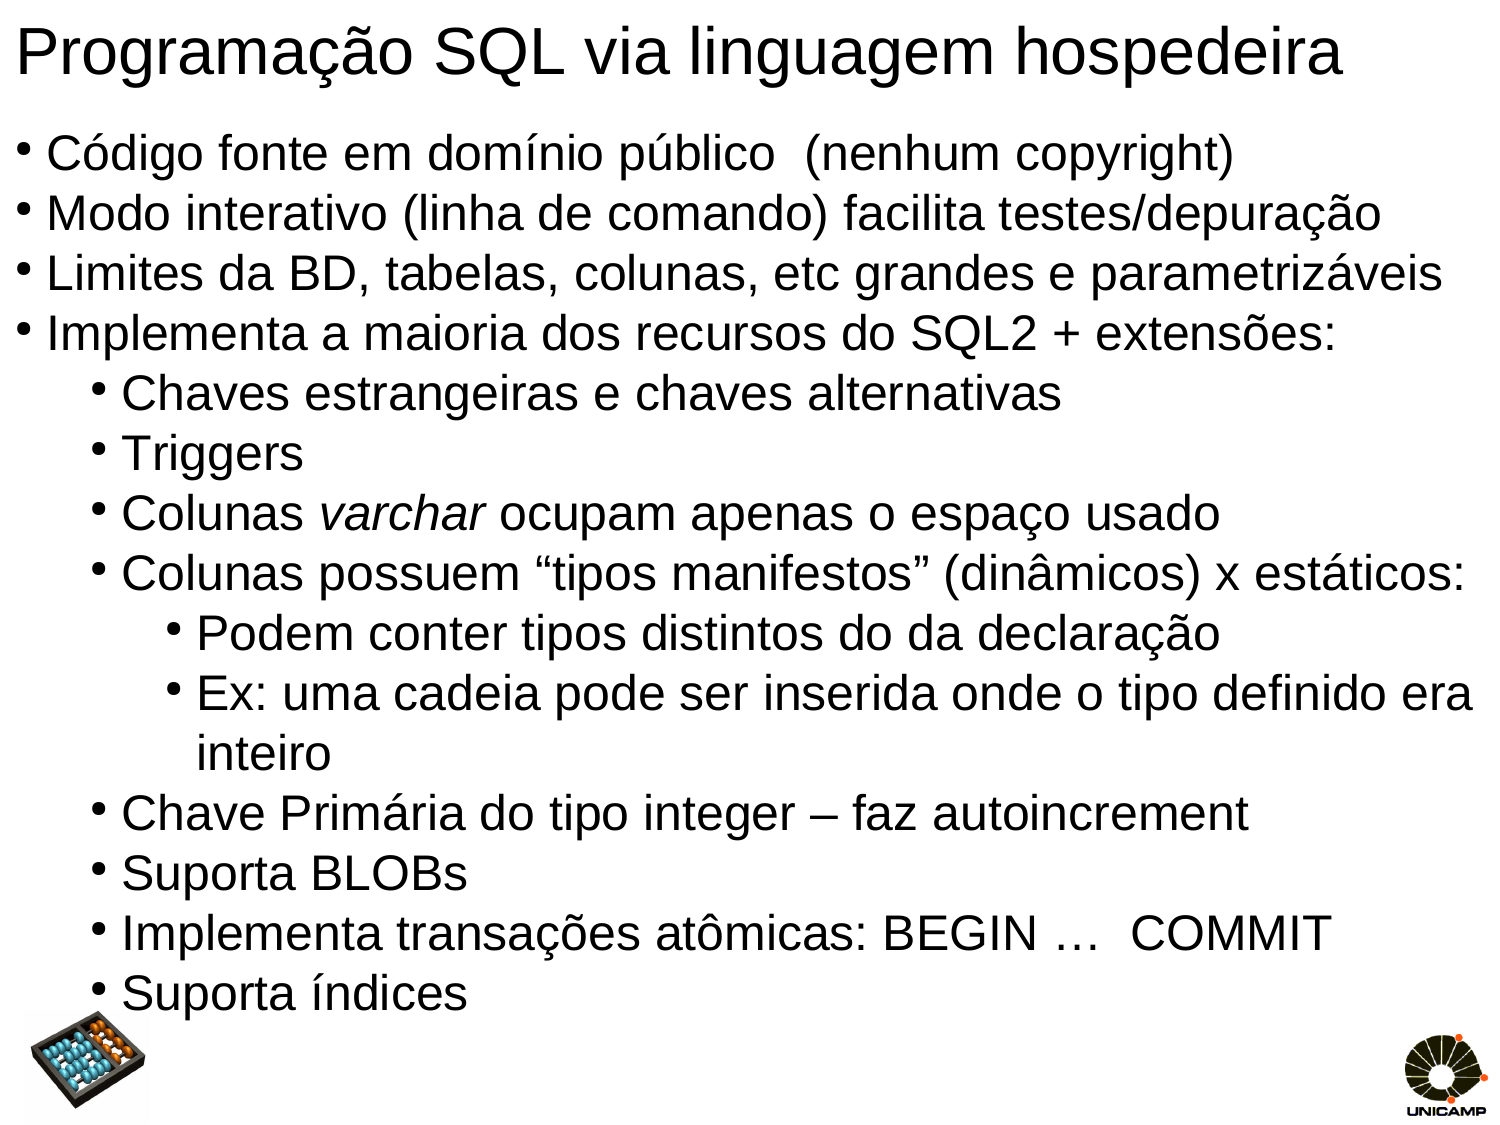

Programação SQL via linguagem hospedeira
 Código fonte em domínio público (nenhum copyright)
 Modo interativo (linha de comando) facilita testes/depuração
 Limites da BD, tabelas, colunas, etc grandes e parametrizáveis
 Implementa a maioria dos recursos do SQL2 + extensões:
 Chaves estrangeiras e chaves alternativas
 Triggers
 Colunas varchar ocupam apenas o espaço usado
 Colunas possuem “tipos manifestos” (dinâmicos) x estáticos:
 Podem conter tipos distintos do da declaração
 Ex: uma cadeia pode ser inserida onde o tipo definido era
 inteiro
 Chave Primária do tipo integer – faz autoincrement
 Suporta BLOBs
 Implementa transações atômicas: BEGIN … COMMIT
 Suporta índices